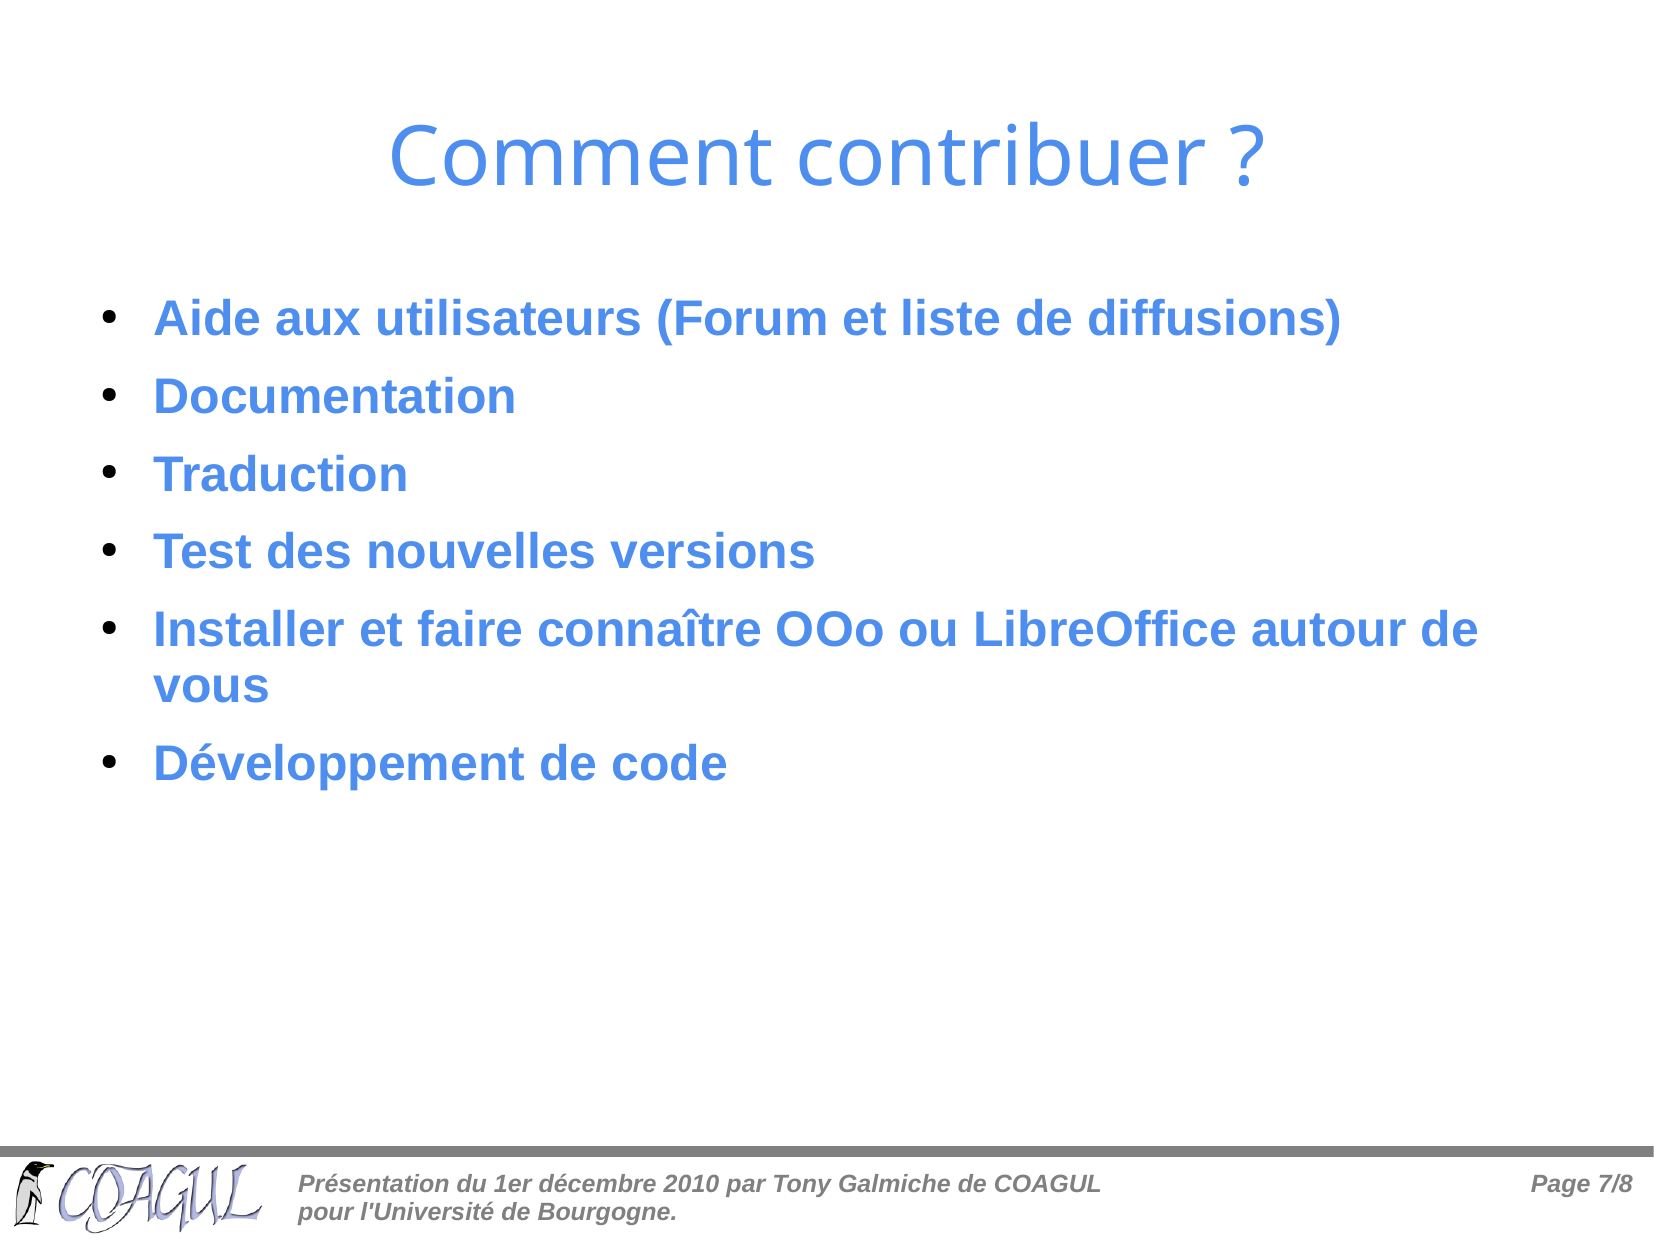

# Comment contribuer ?
Aide aux utilisateurs (Forum et liste de diffusions)
Documentation
Traduction
Test des nouvelles versions
Installer et faire connaître OOo ou LibreOffice autour de vous
Développement de code